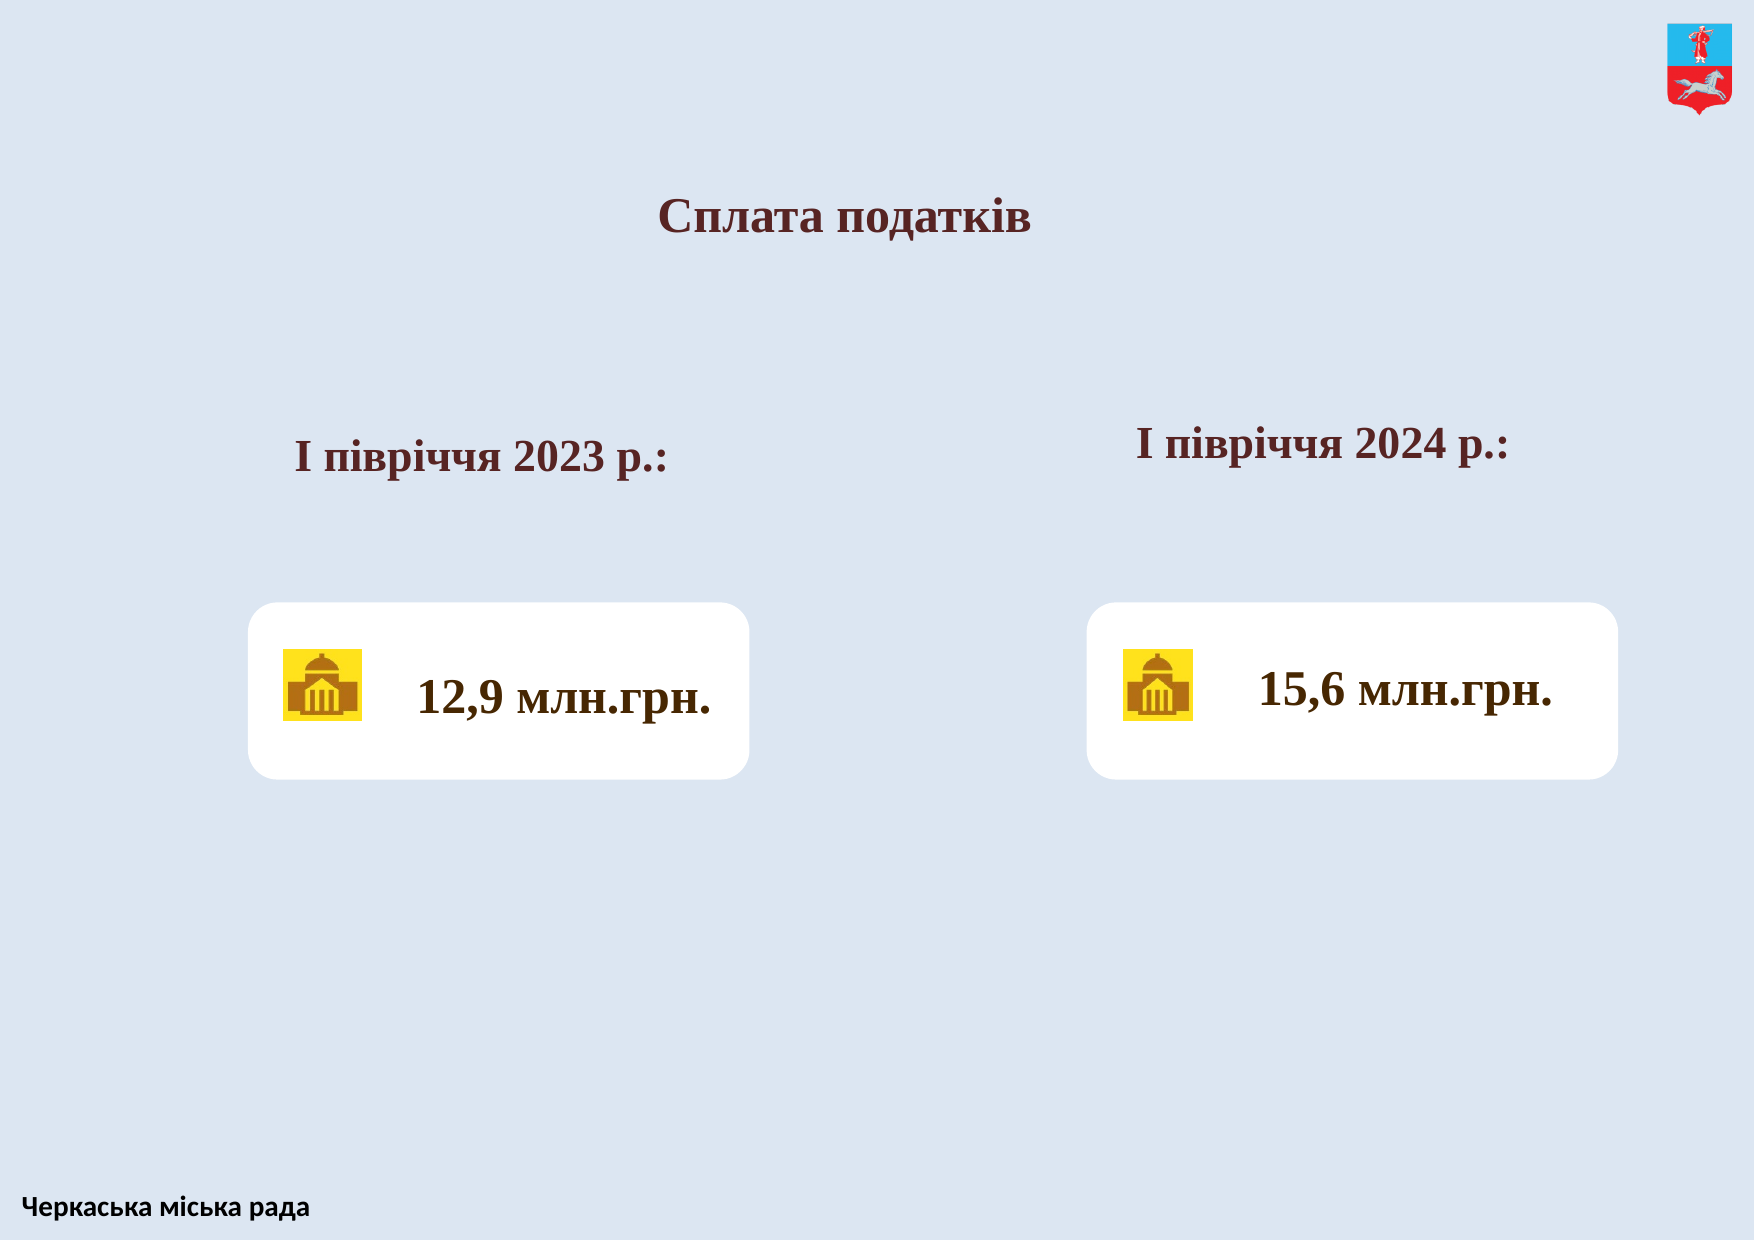

Сплата податків
 I півріччя 2024 р.:
 I півріччя 2023 р.:
 15,6 млн.грн.
12,9 млн.грн.
Черкаська міська рада